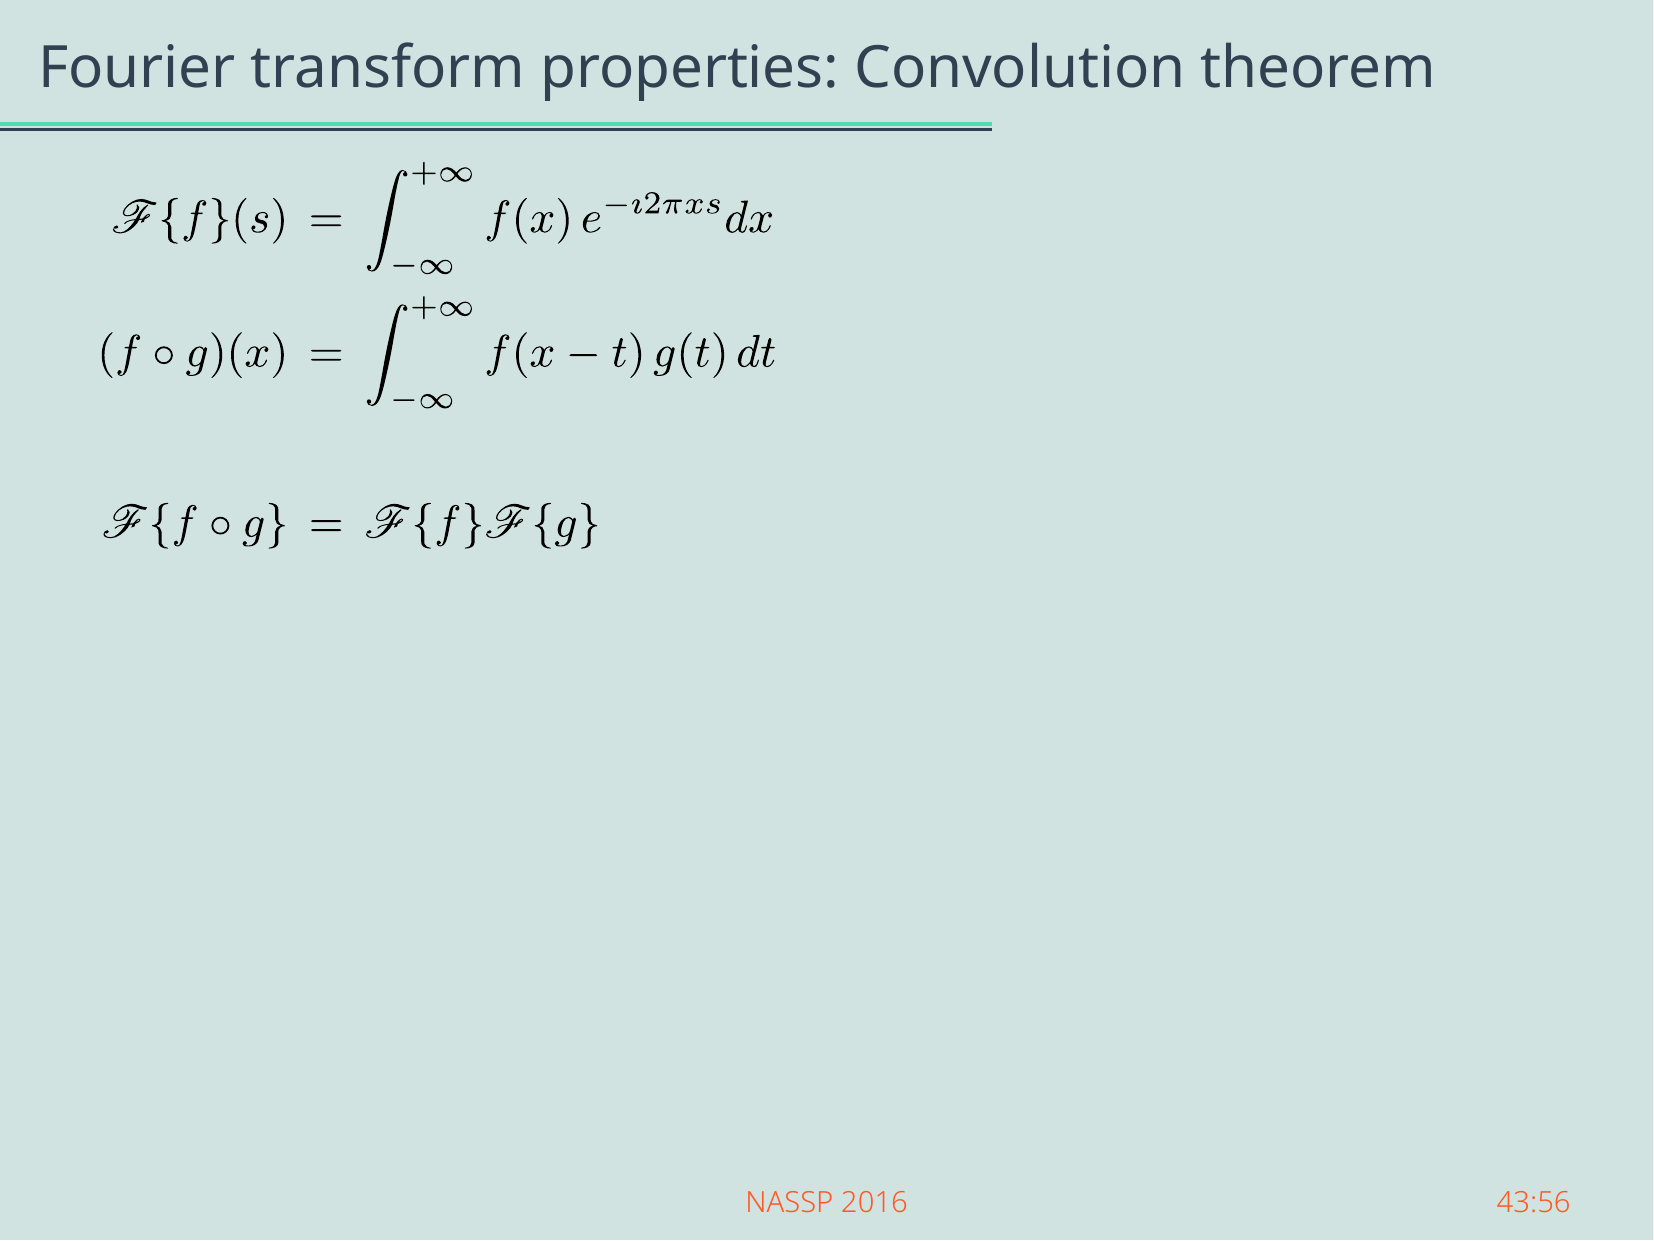

Fourier transform properties: Convolution theorem
NASSP 2016
43